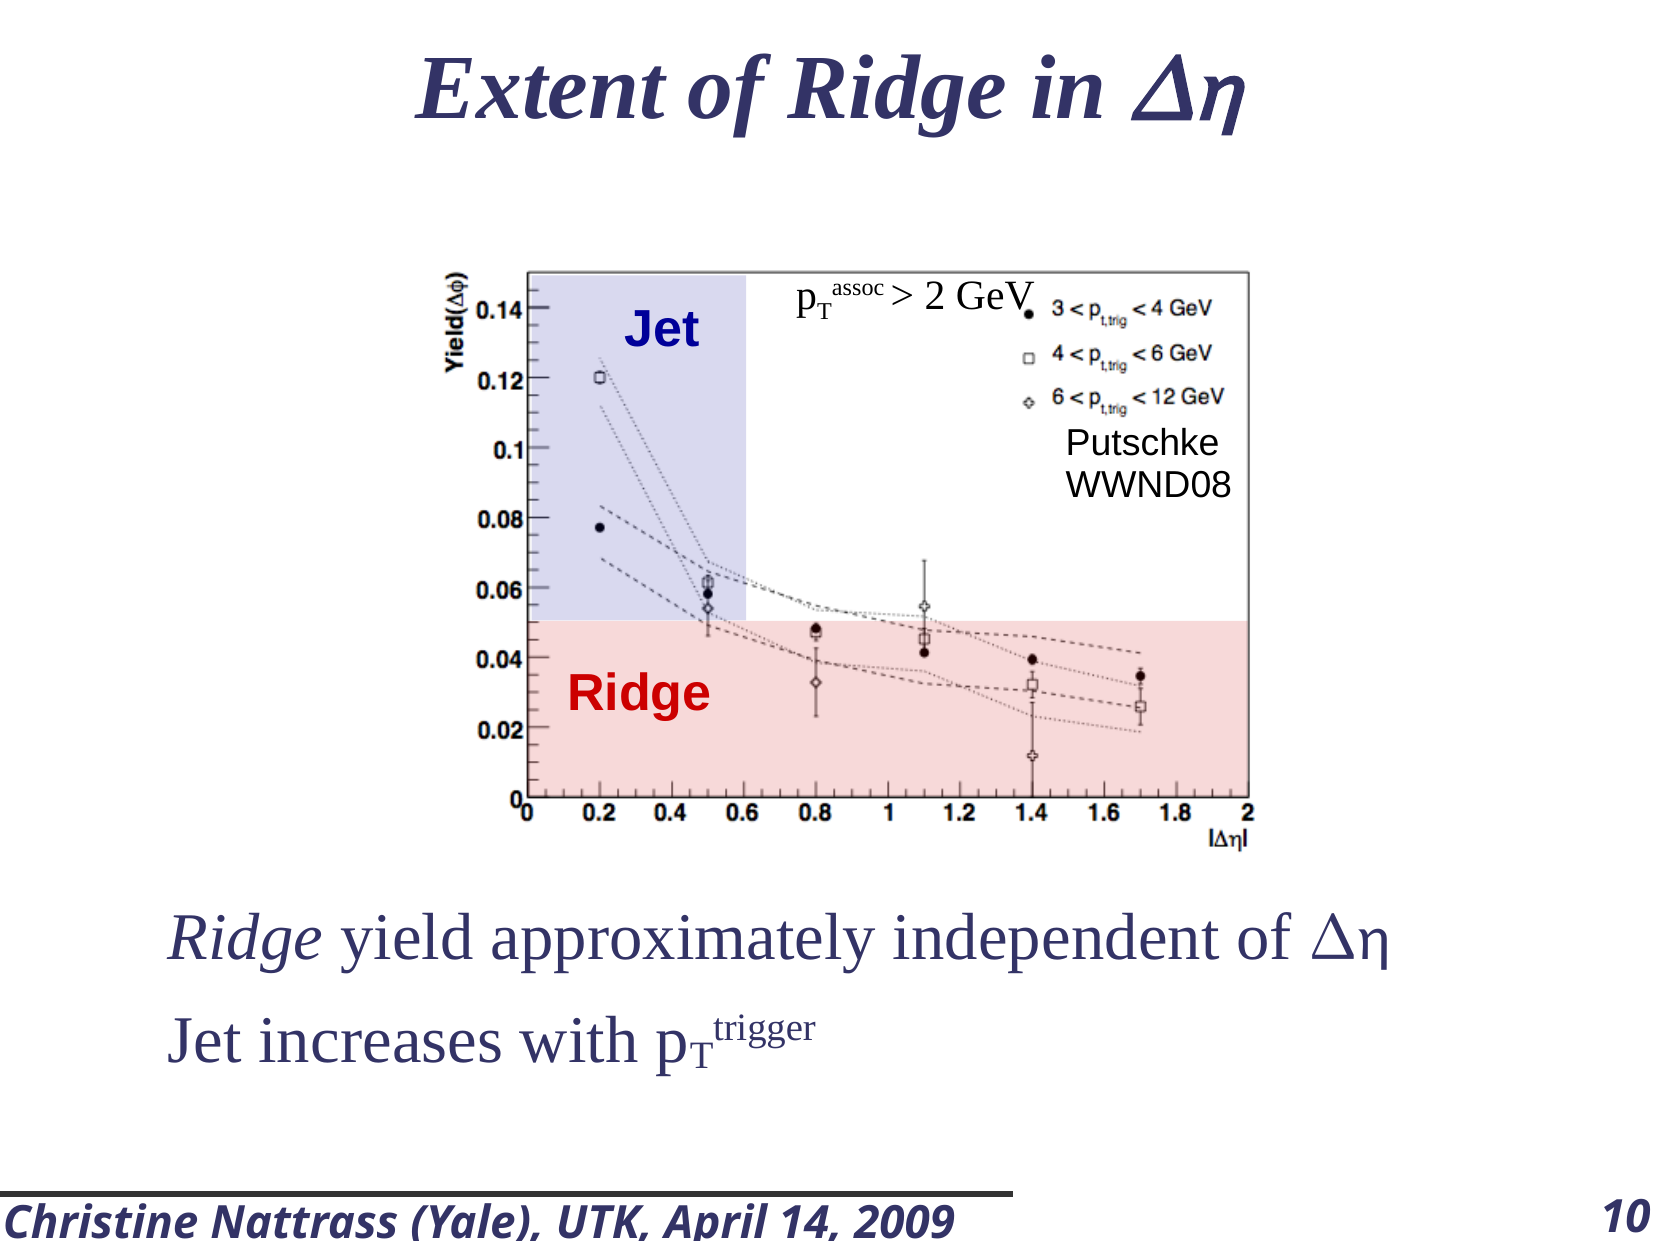

# Extent of Ridge in 
Jet
Putschke WWND08
Ridge
 pTassoc > 2 GeV
Ridge yield approximately independent of 
Jet increases with pTtrigger